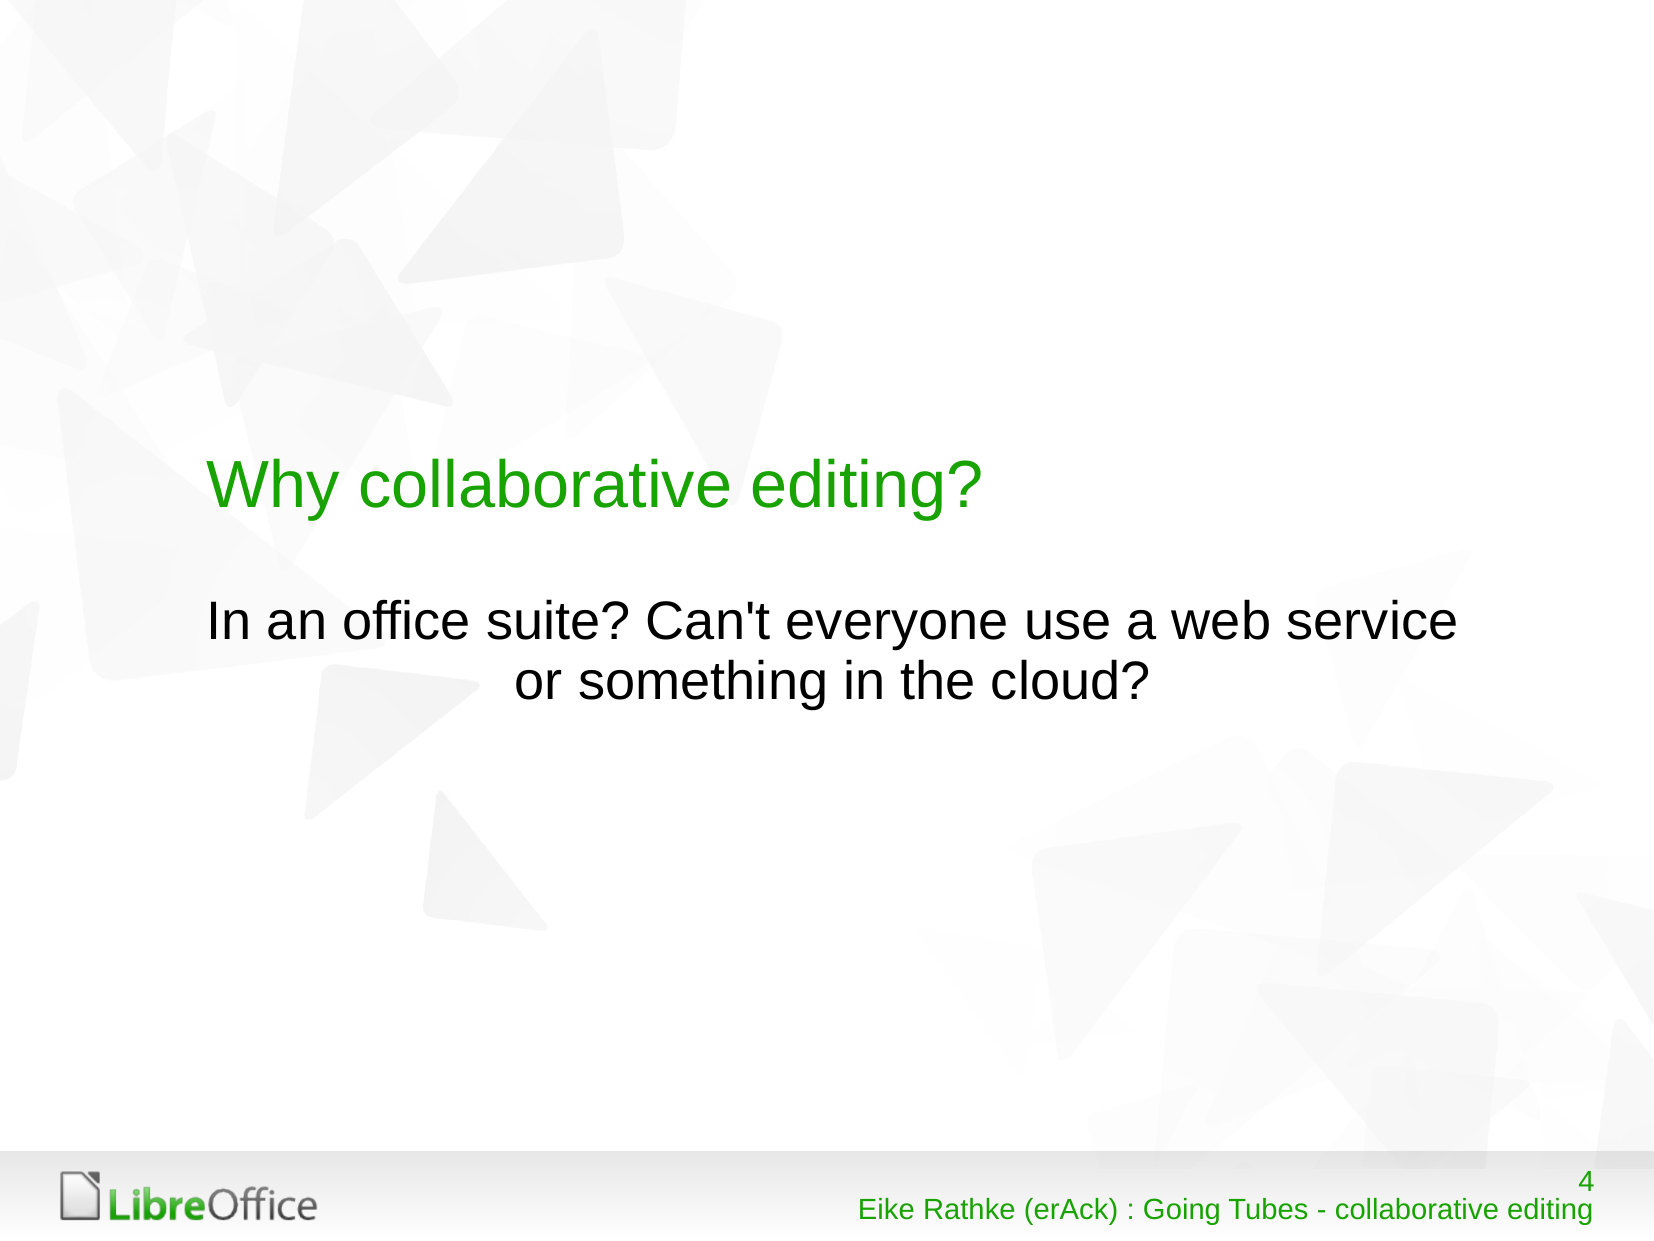

# Why collaborative editing?
In an office suite? Can't everyone use a web service or something in the cloud?
4
Eike Rathke (erAck) : Going Tubes - collaborative editing